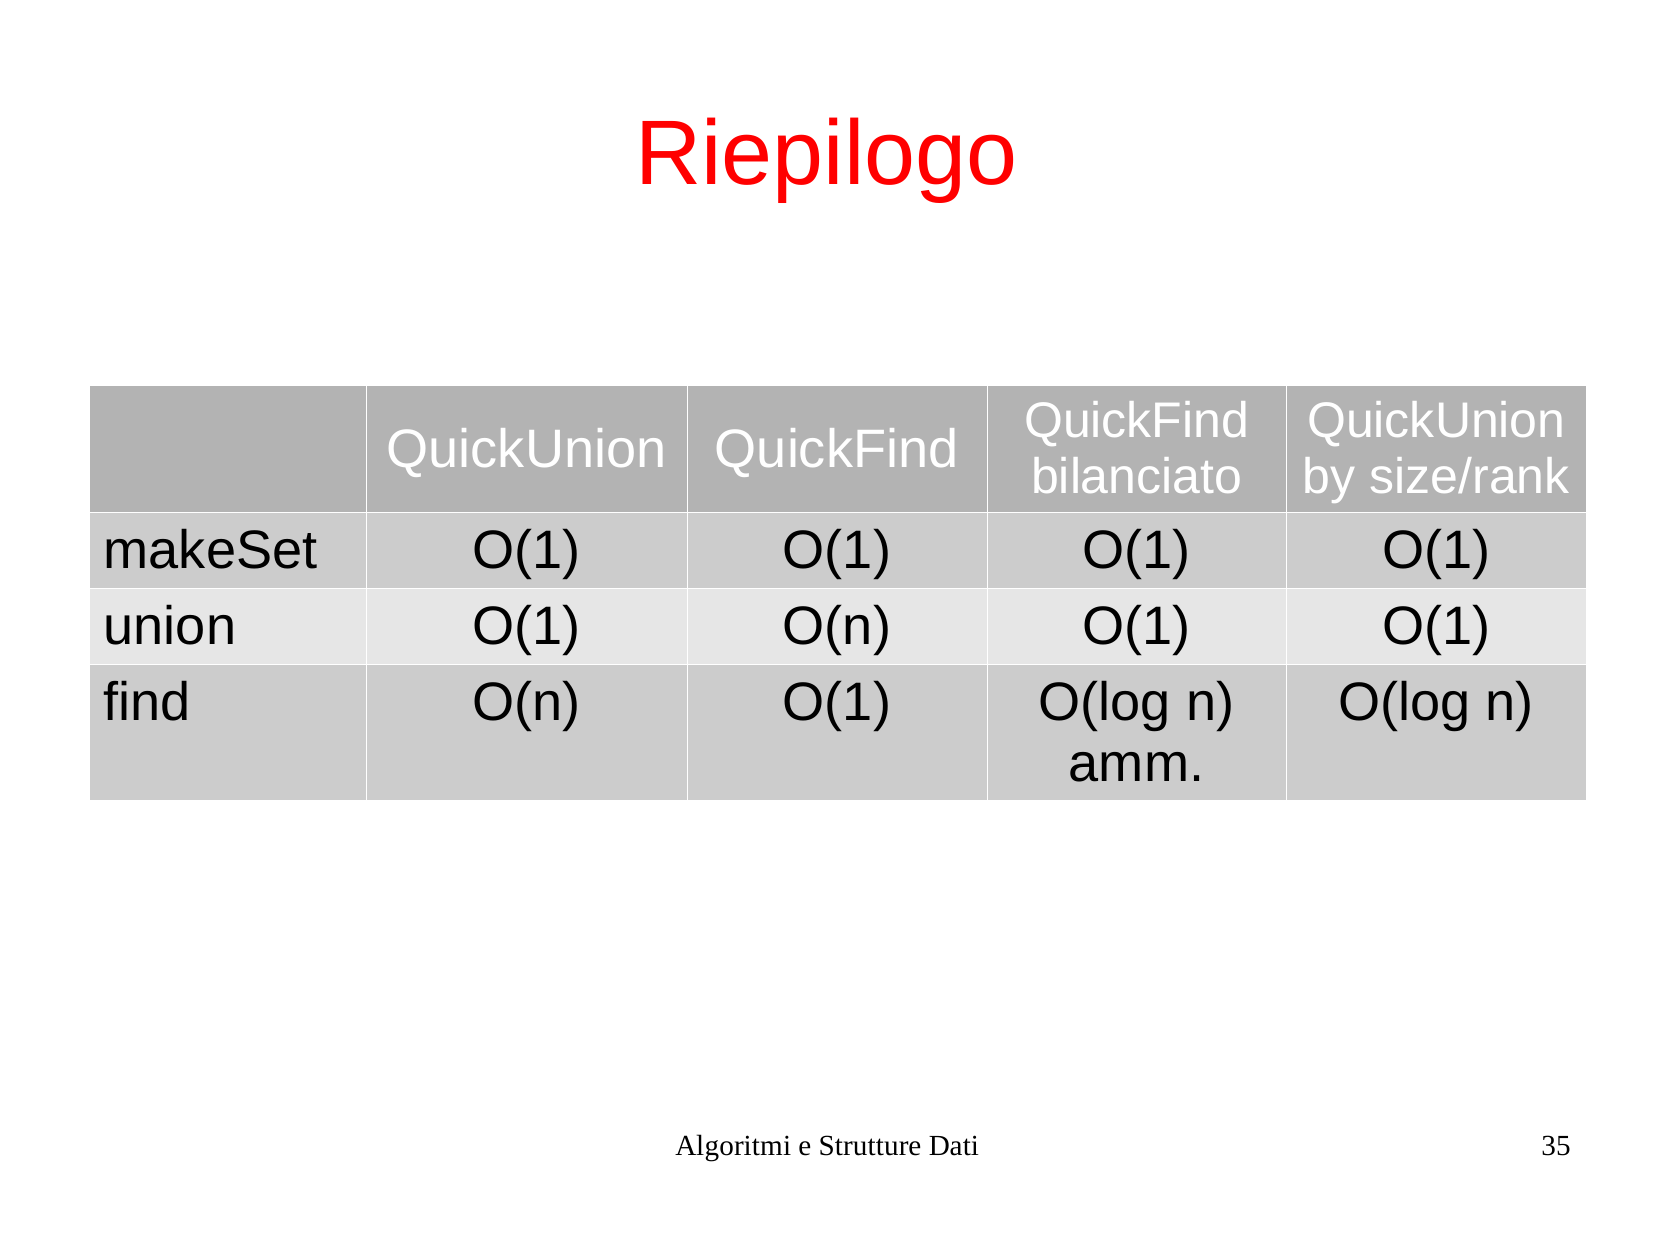

# Riepilogo
| | QuickUnion | QuickFind | QuickFind bilanciato | QuickUnion by size/rank |
| --- | --- | --- | --- | --- |
| makeSet | O(1) | O(1) | O(1) | O(1) |
| union | O(1) | O(n) | O(1) | O(1) |
| find | O(n) | O(1) | O(log n) amm. | O(log n) |
Algoritmi e Strutture Dati
35